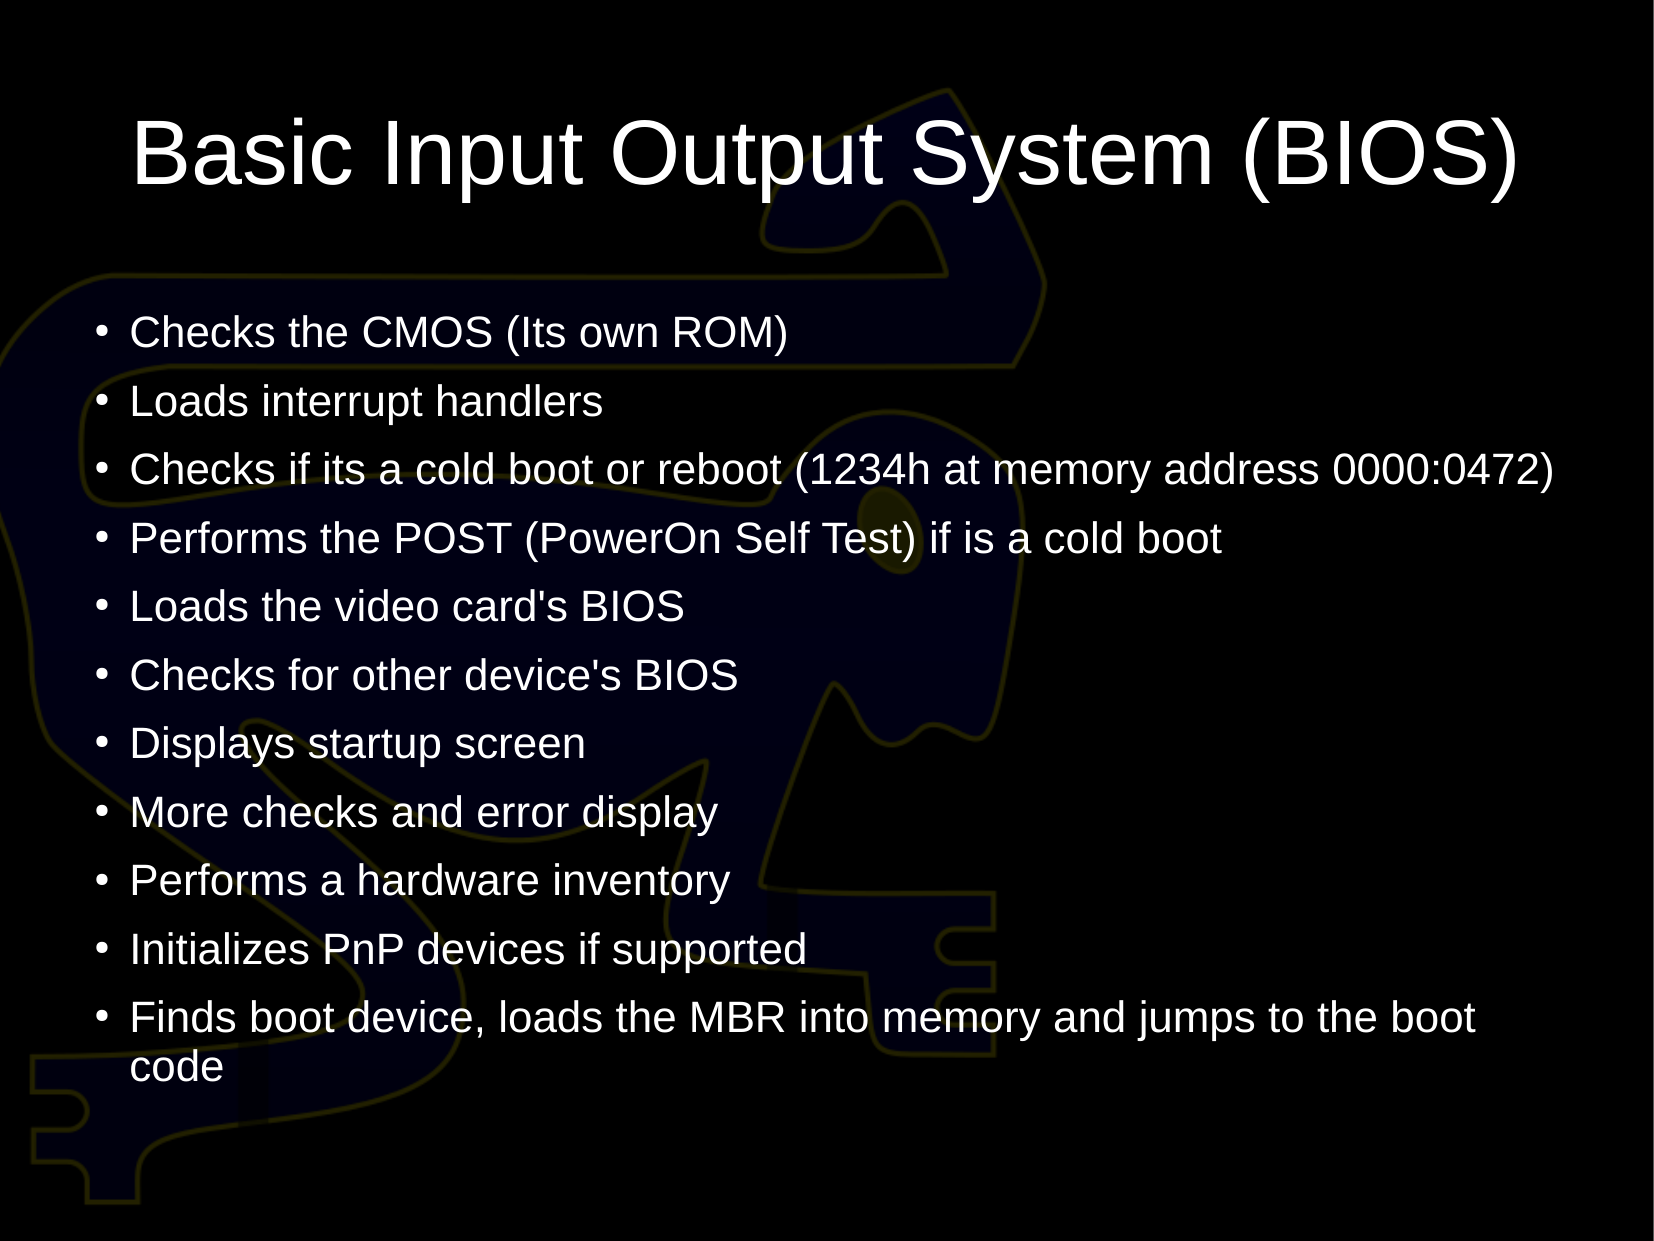

# Basic Input Output System (BIOS)
Checks the CMOS (Its own ROM)
Loads interrupt handlers
Checks if its a cold boot or reboot (1234h at memory address 0000:0472)
Performs the POST (PowerOn Self Test) if is a cold boot
Loads the video card's BIOS
Checks for other device's BIOS
Displays startup screen
More checks and error display
Performs a hardware inventory
Initializes PnP devices if supported
Finds boot device, loads the MBR into memory and jumps to the boot code